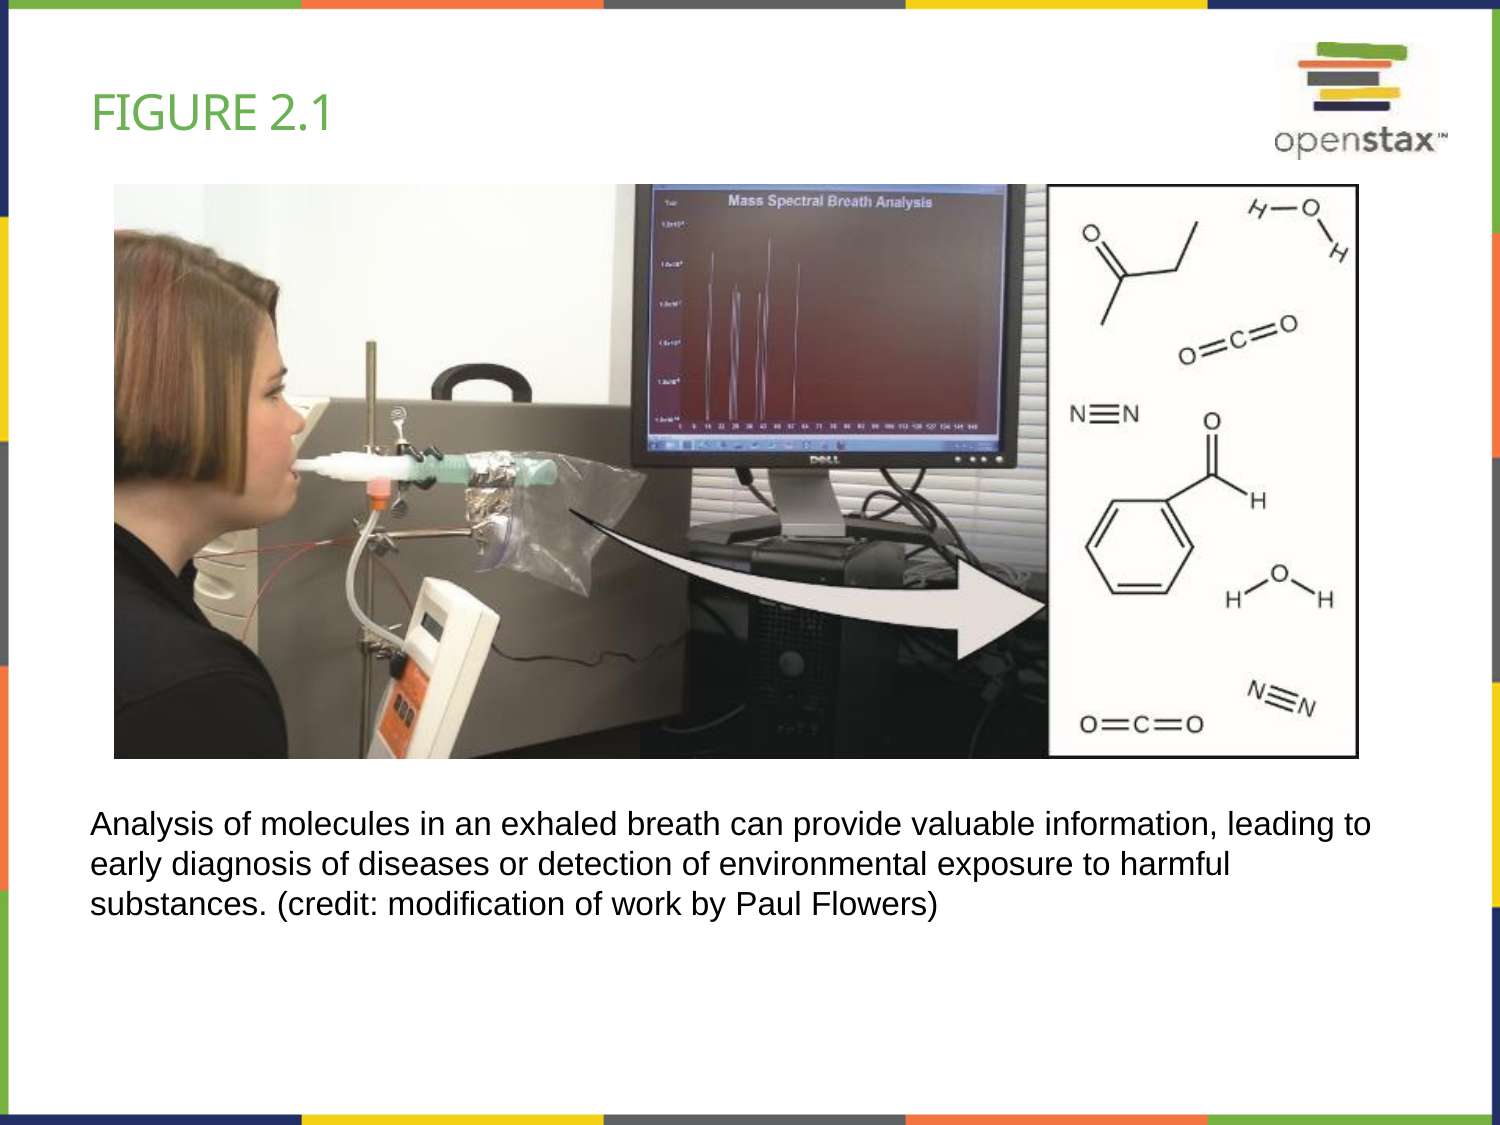

# Figure 2.1
Analysis of molecules in an exhaled breath can provide valuable information, leading to early diagnosis of diseases or detection of environmental exposure to harmful substances. (credit: modification of work by Paul Flowers)